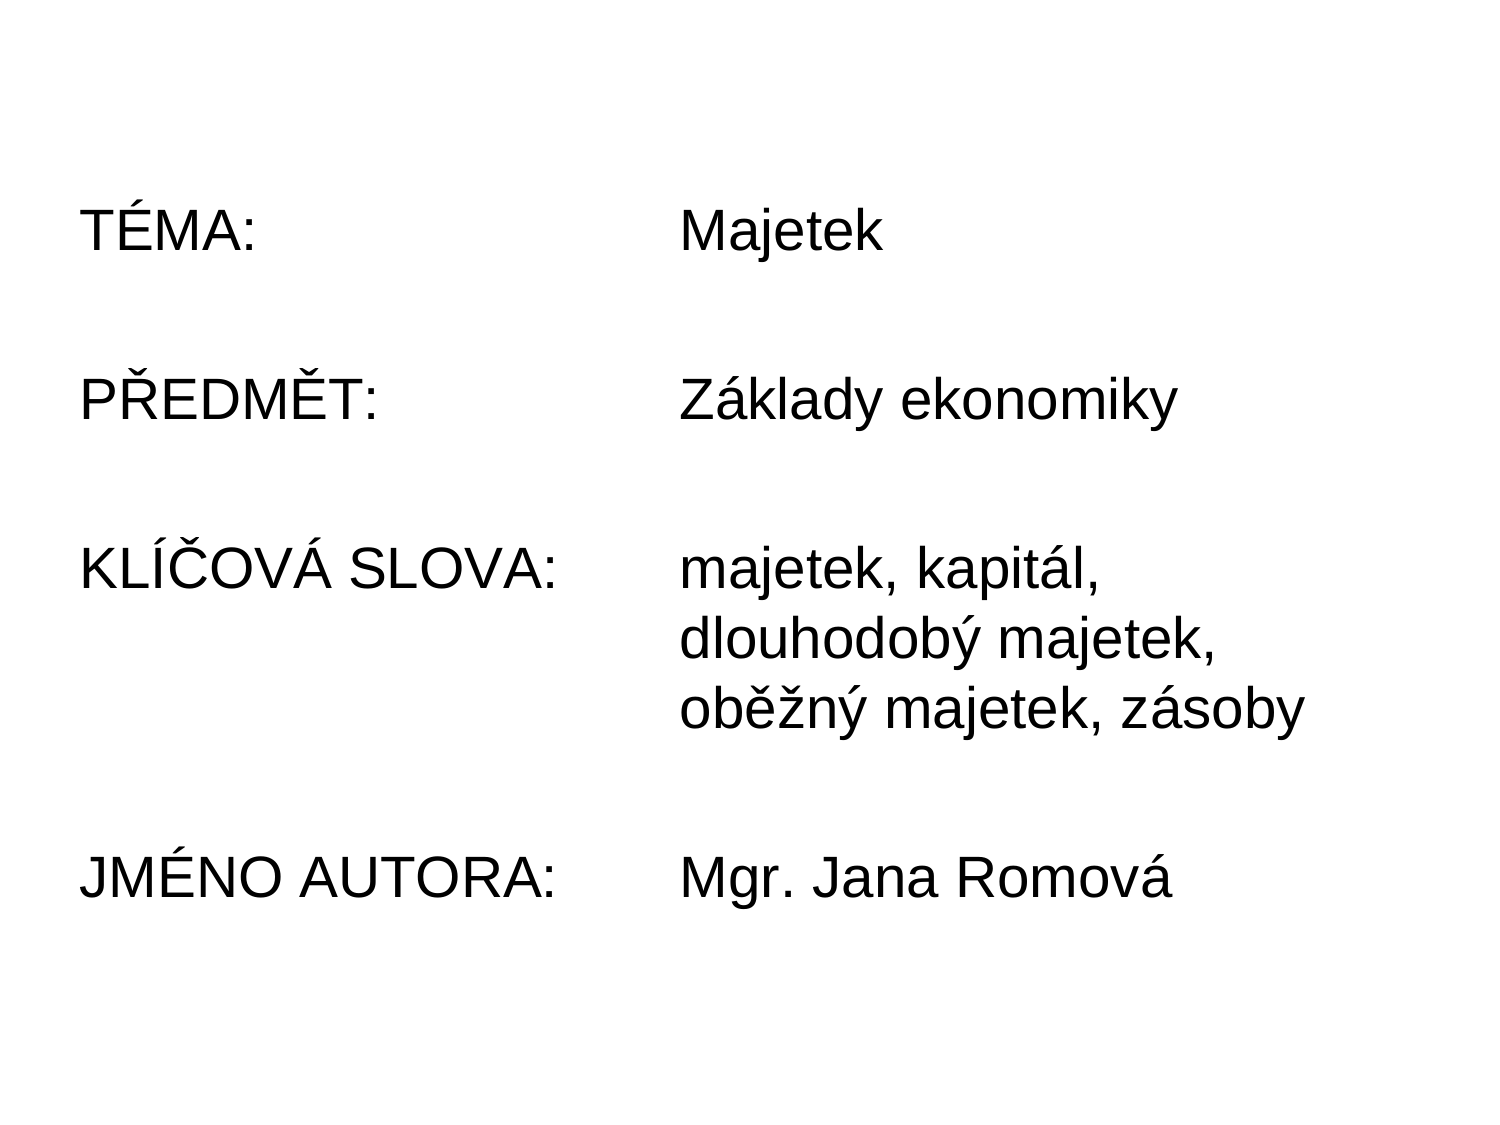

# TÉMA:			Majetek
PŘEDMĚT:		Základy ekonomiky
KLÍČOVÁ SLOVA:	majetek, kapitál, 						dlouhodobý majetek, 					oběžný majetek, zásoby
JMÉNO AUTORA:	Mgr. Jana Romová